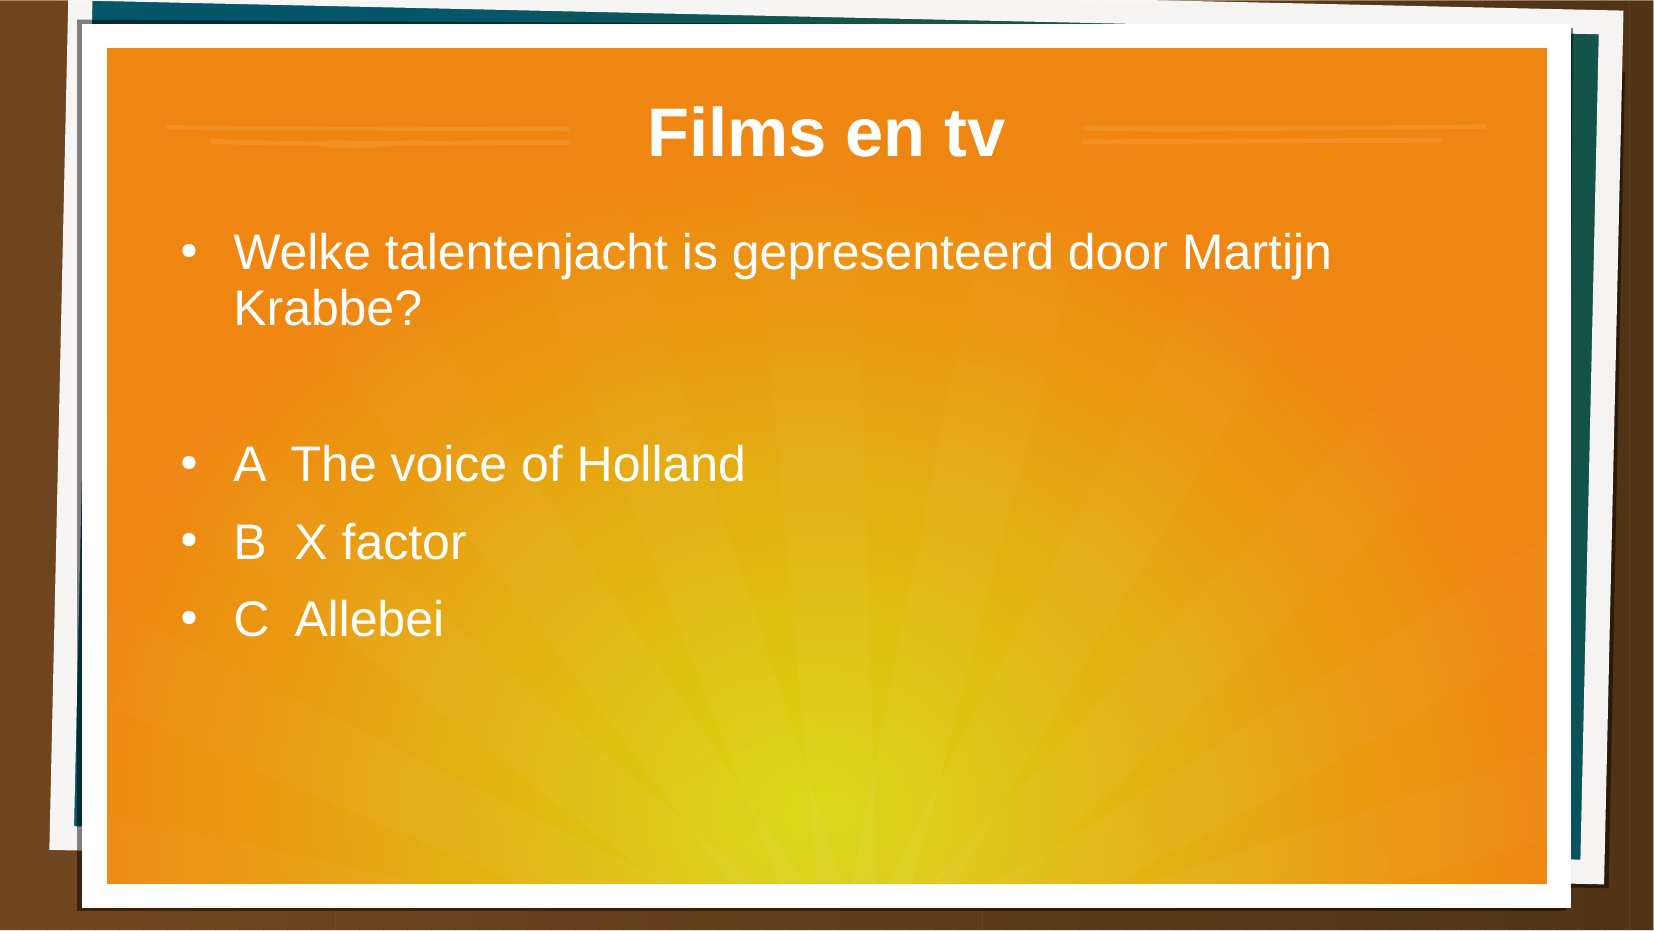

# Films en tv
Welke talentenjacht is gepresenteerd door Martijn Krabbe?
A The voice of Holland
B X factor
C Allebei